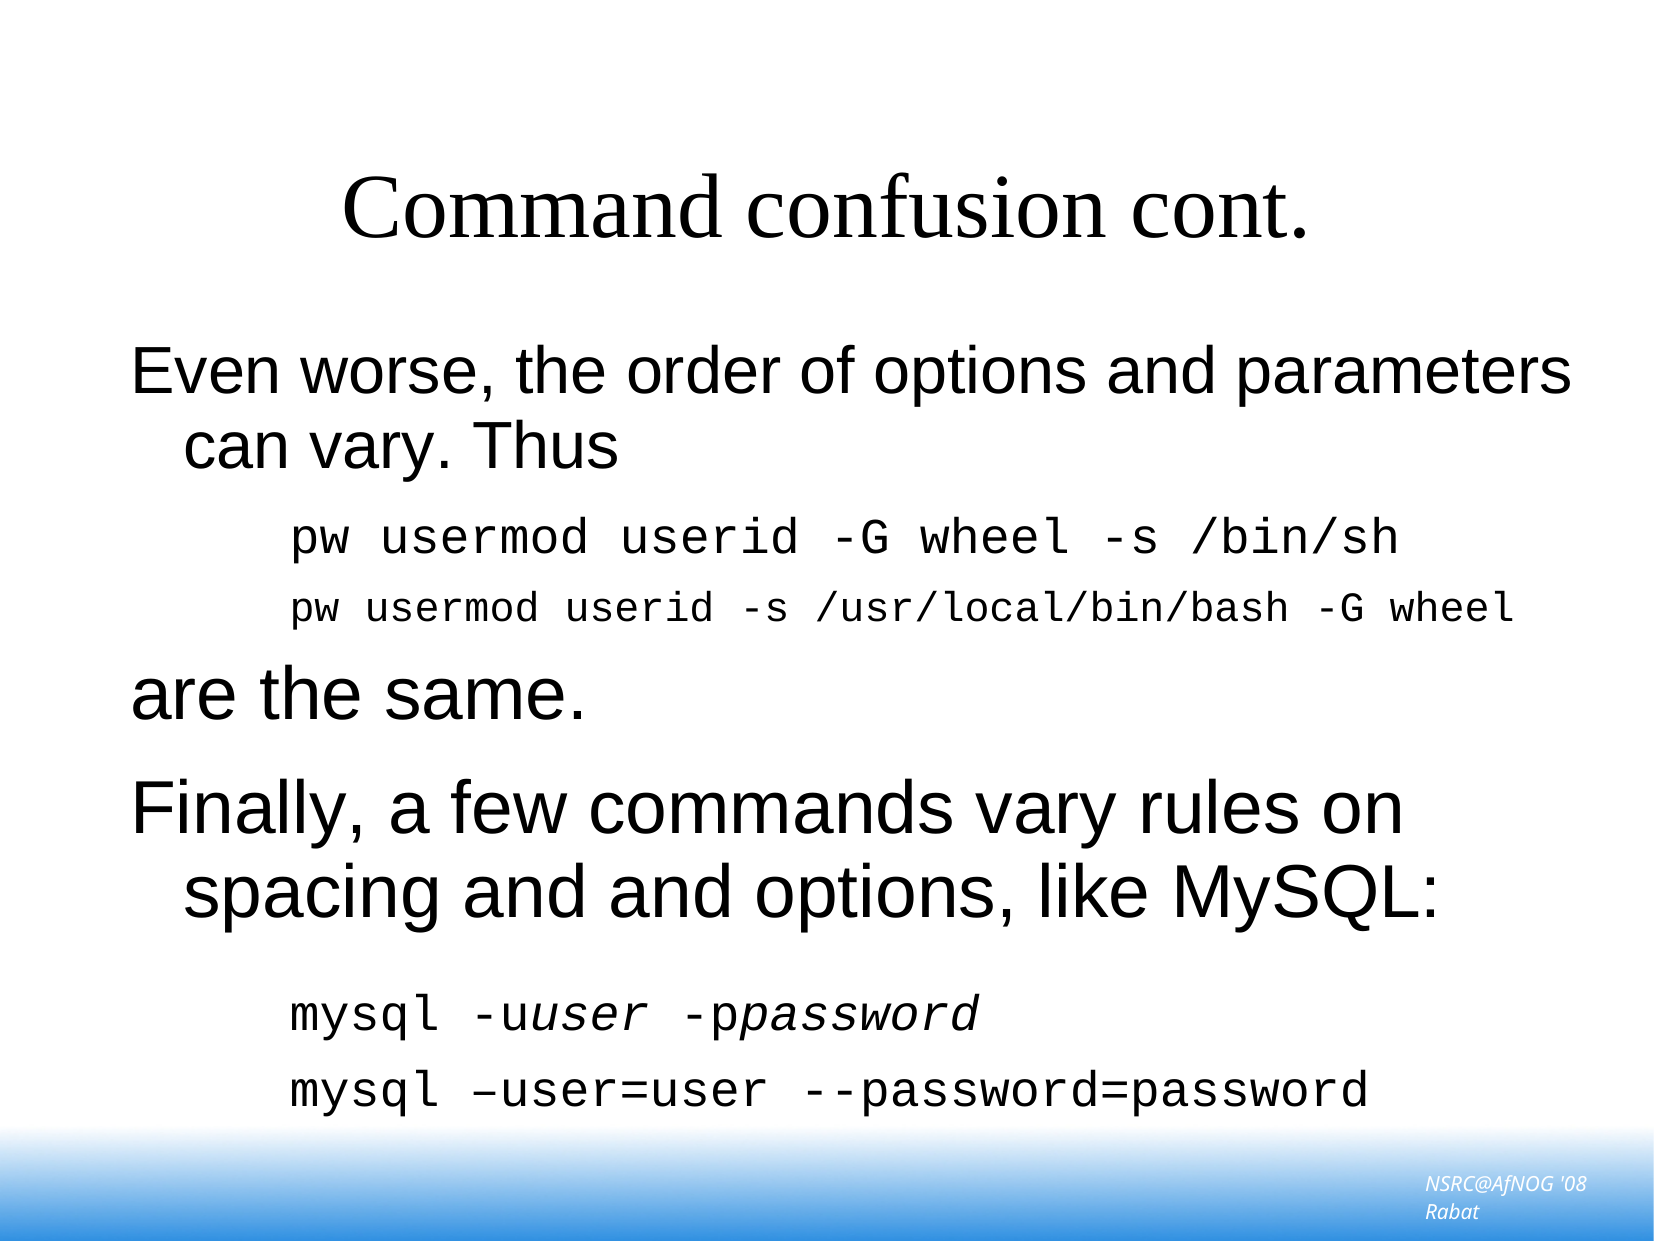

# Command confusion cont.
Even worse, the order of options and parameters can vary. Thus
pw usermod userid -G wheel -s /bin/sh
pw usermod userid -s /usr/local/bin/bash -G wheel
are the same.
Finally, a few commands vary rules on spacing and and options, like MySQL:
mysql -uuser -ppassword
mysql –user=user --password=password